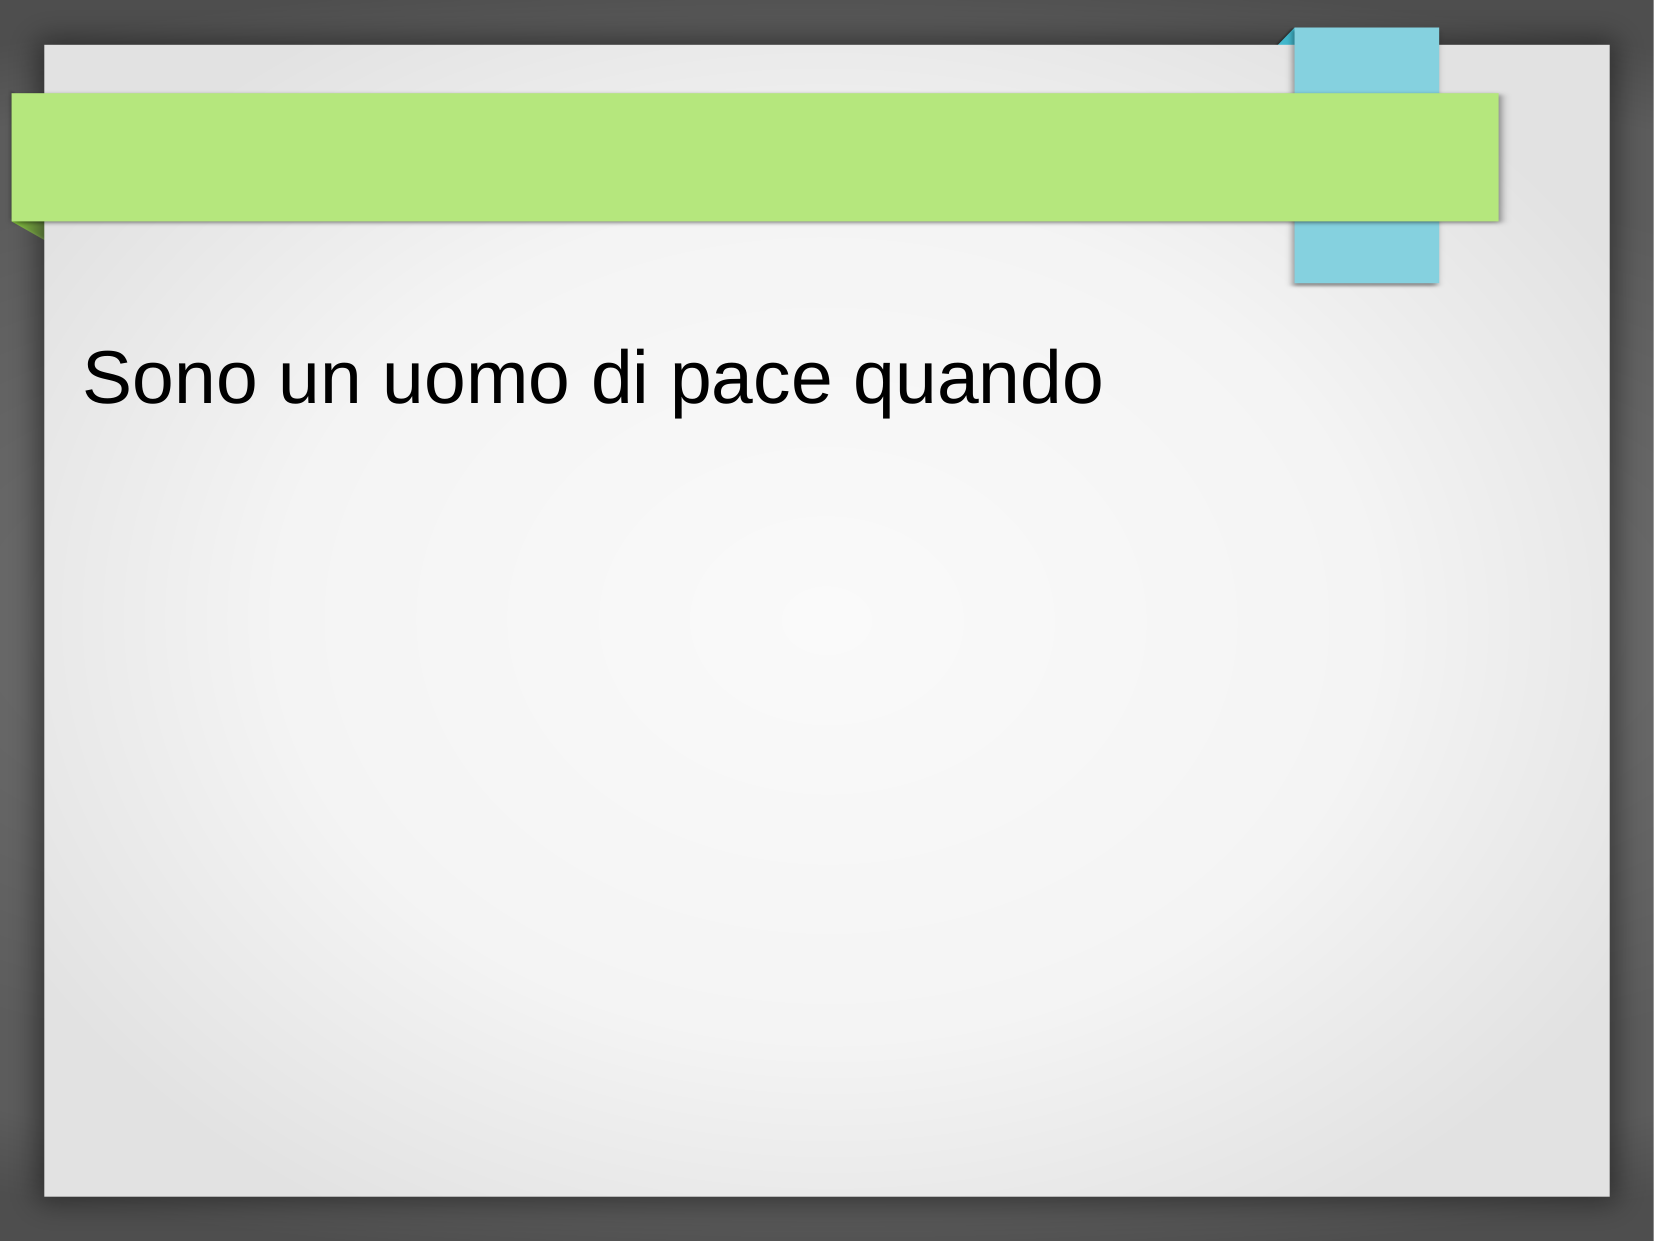

# Sono un uomo di pace quando